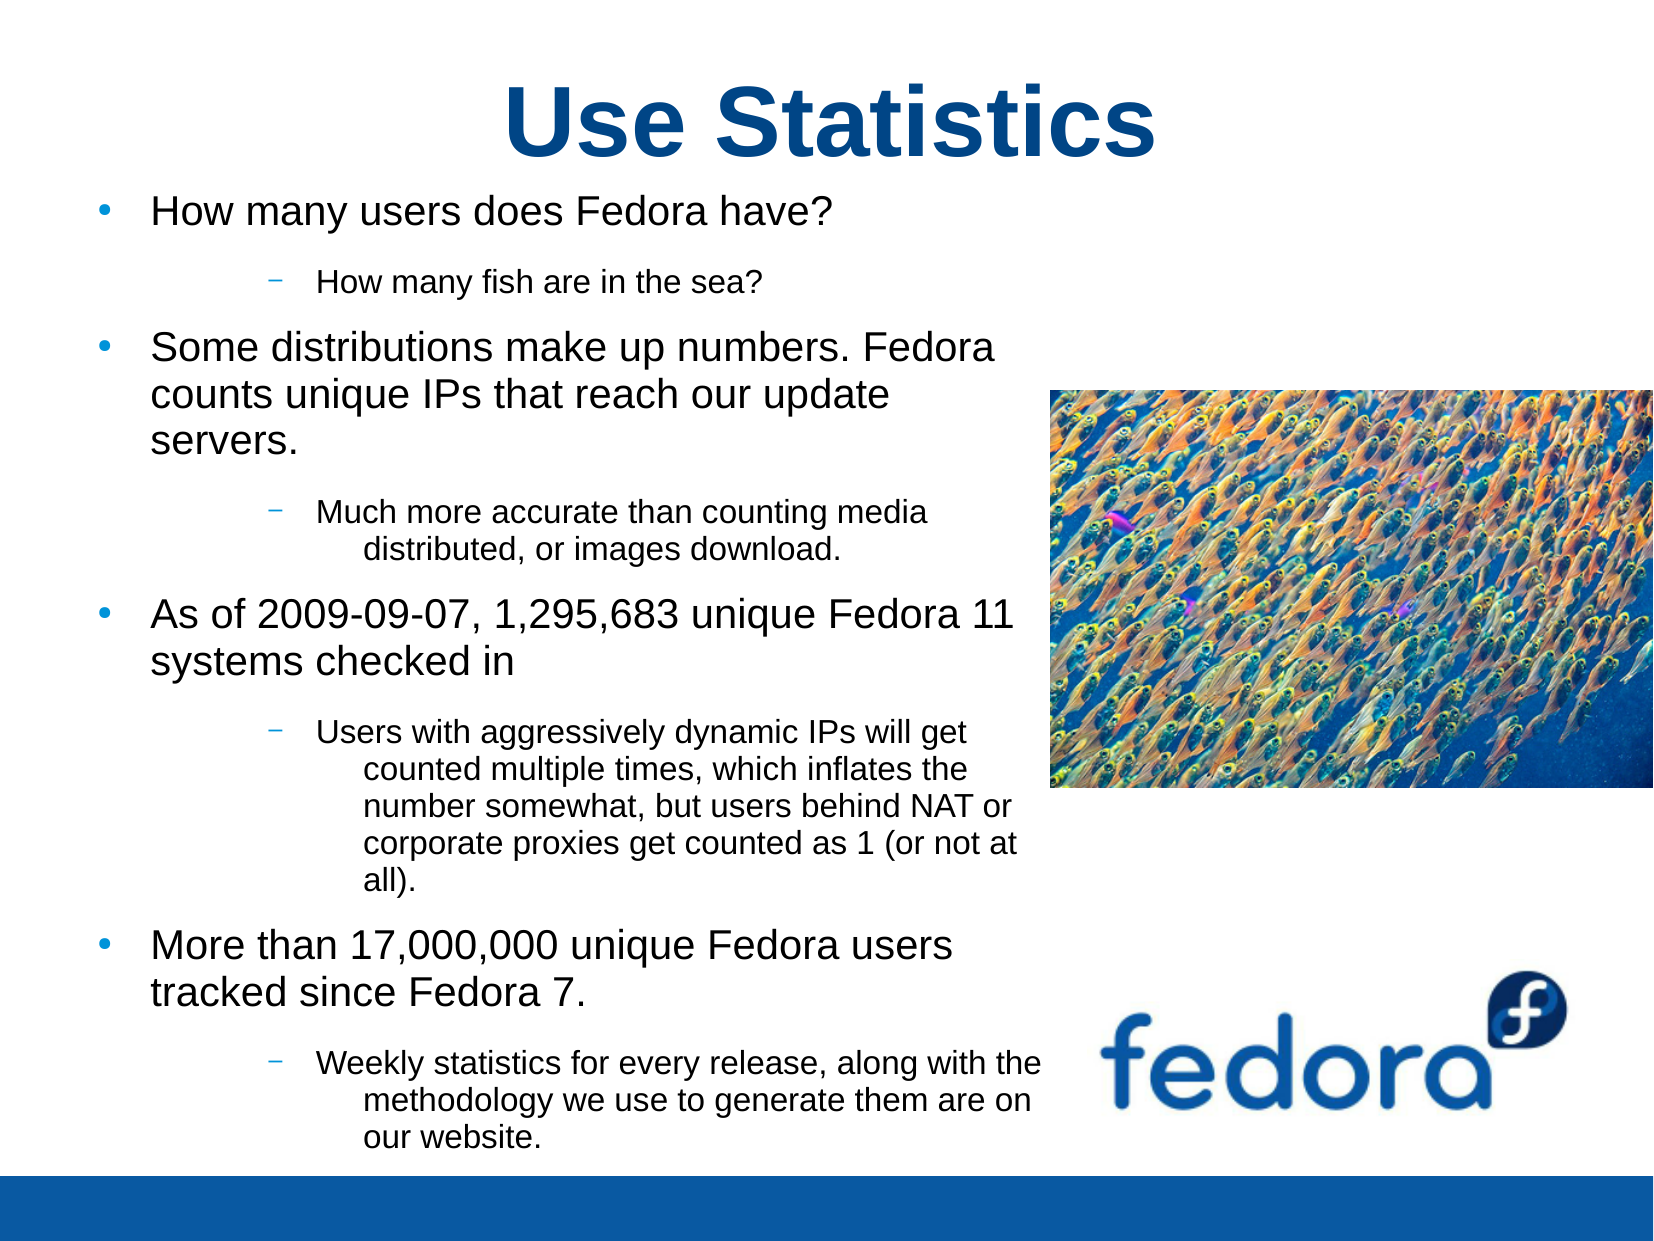

# Use Statistics
How many users does Fedora have?
How many fish are in the sea?
Some distributions make up numbers. Fedora counts unique IPs that reach our update servers.
Much more accurate than counting media distributed, or images download.
As of 2009-09-07, 1,295,683 unique Fedora 11 systems checked in
Users with aggressively dynamic IPs will get counted multiple times, which inflates the number somewhat, but users behind NAT or corporate proxies get counted as 1 (or not at all).
More than 17,000,000 unique Fedora users tracked since Fedora 7.
Weekly statistics for every release, along with the methodology we use to generate them are on our website.